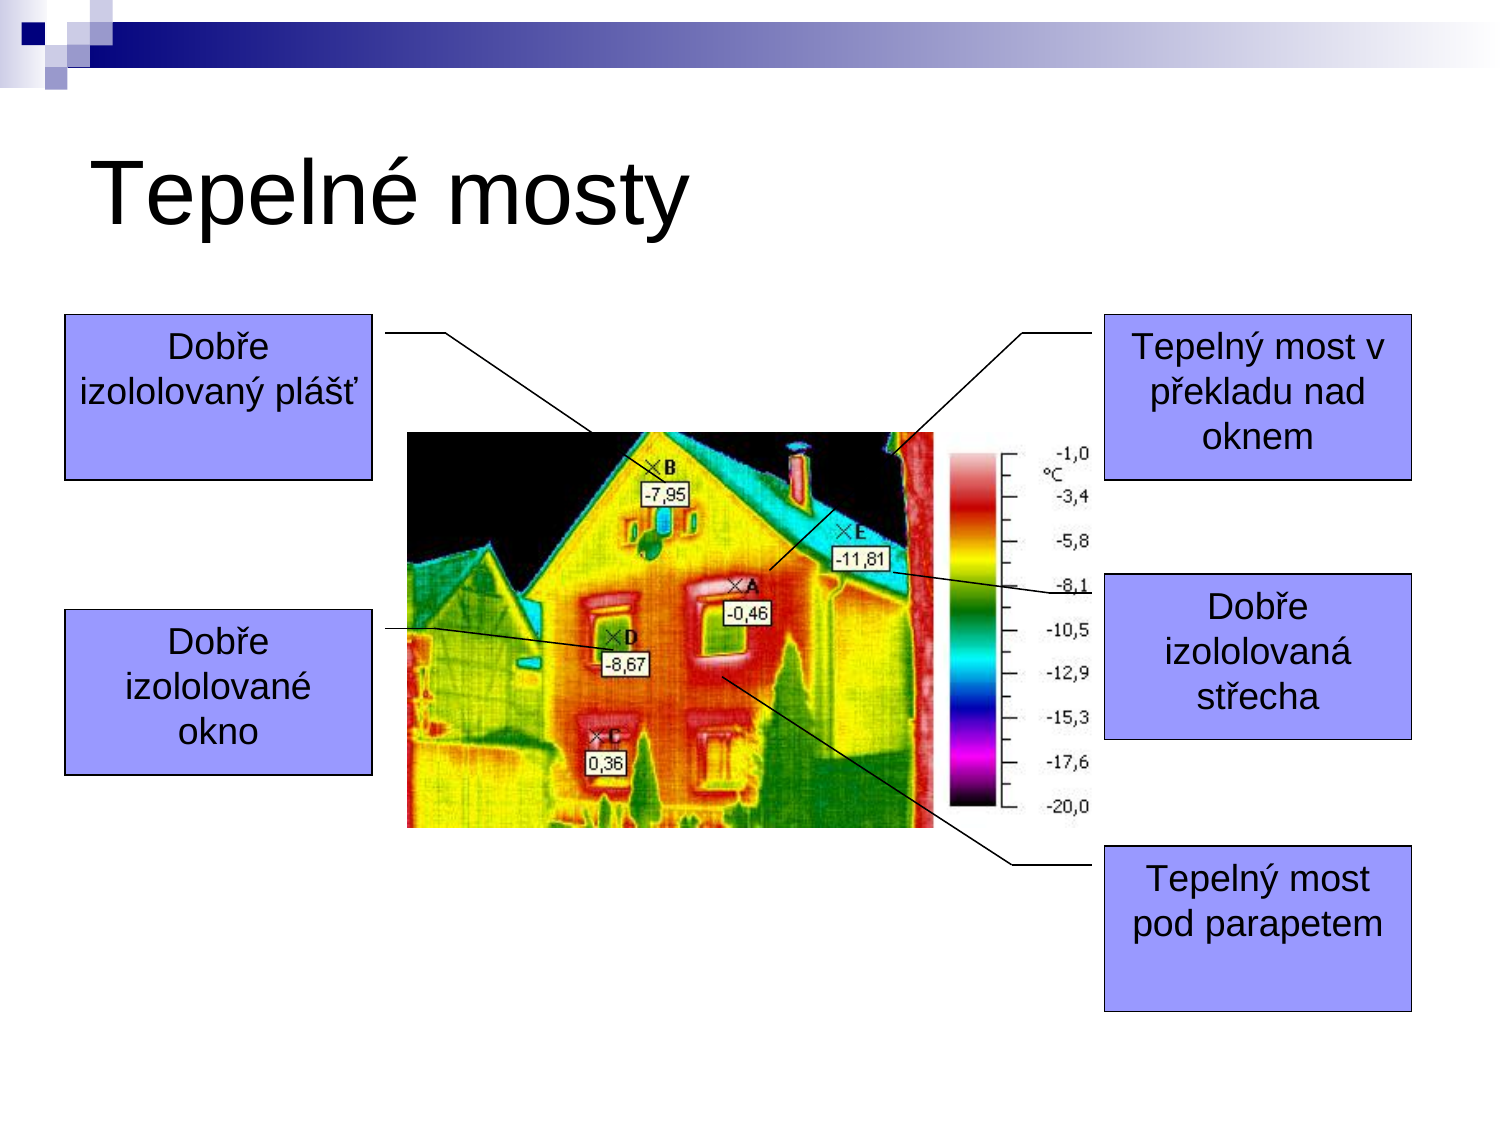

# Tepelné mosty
Dobře izololovaný plášť
Tepelný most v překladu nad oknem
Dobře izololovaná střecha
Dobře izololované okno
Tepelný most pod parapetem